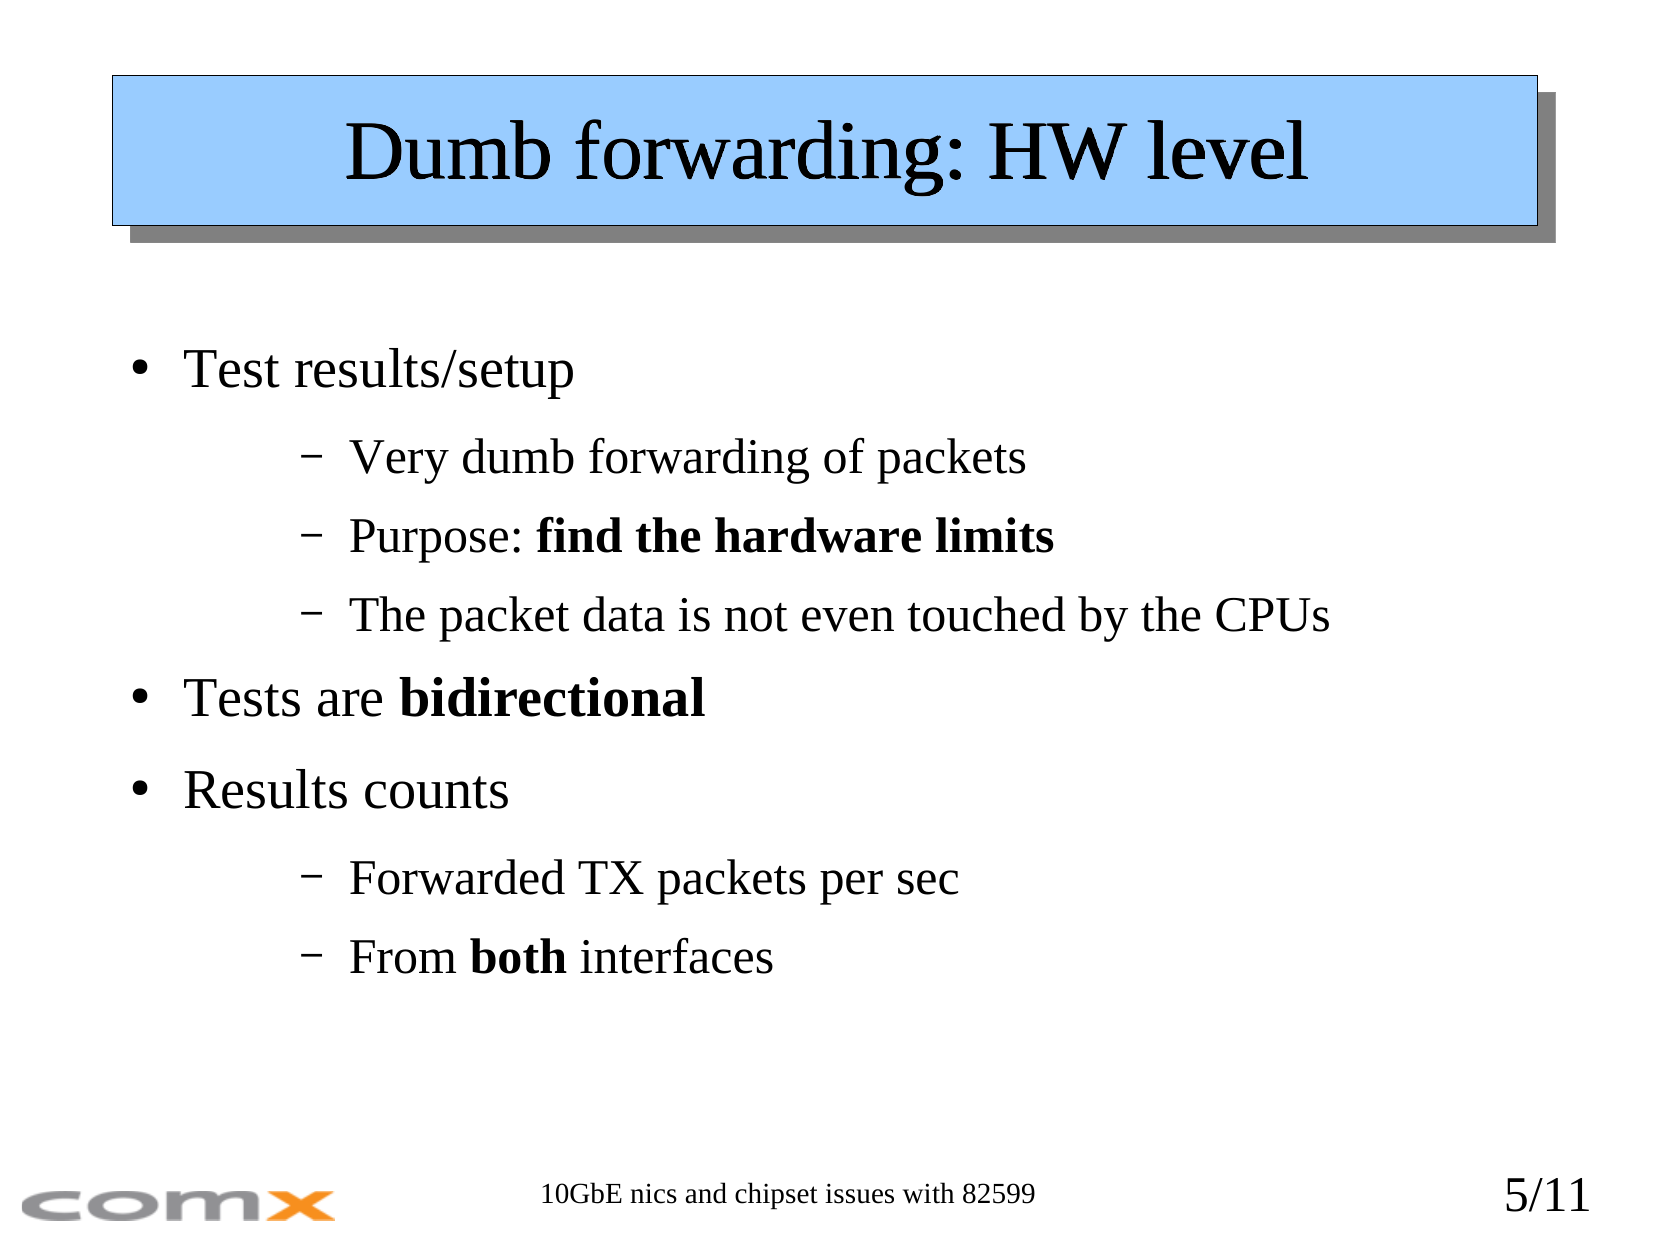

# Dumb forwarding: HW level
Test results/setup
Very dumb forwarding of packets
Purpose: find the hardware limits
The packet data is not even touched by the CPUs
Tests are bidirectional
Results counts
Forwarded TX packets per sec
From both interfaces